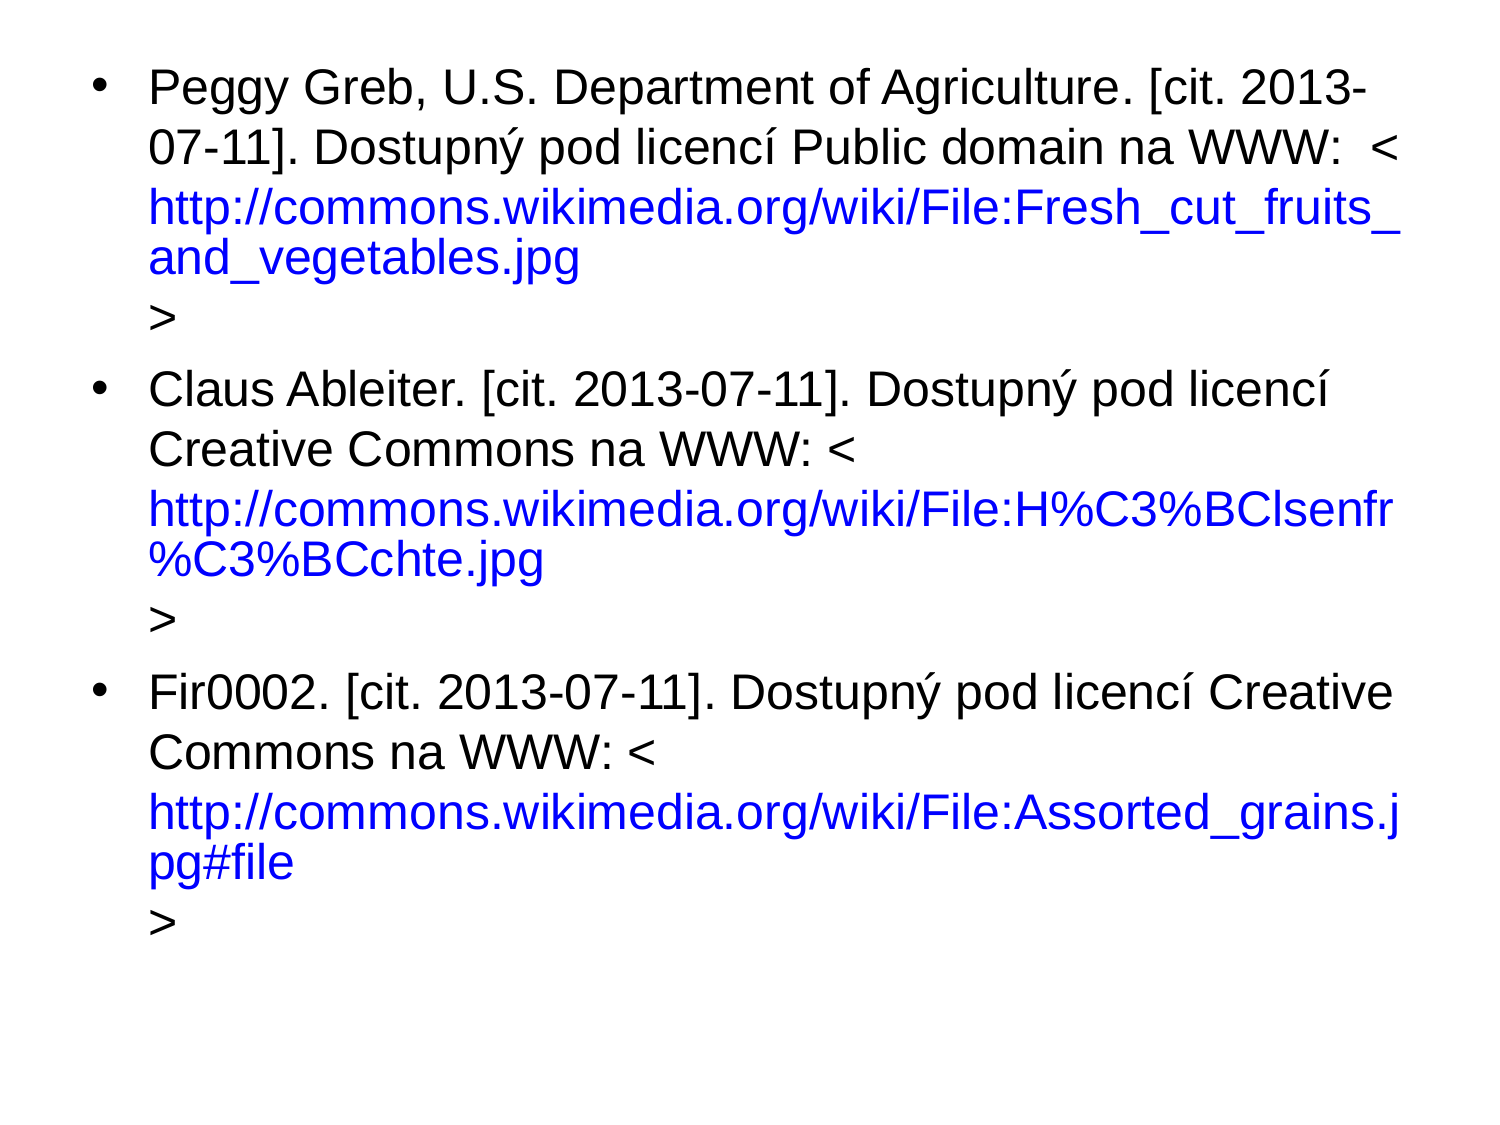

# Peggy Greb, U.S. Department of Agriculture. [cit. 2013-07-11]. Dostupný pod licencí Public domain na WWW: <http://commons.wikimedia.org/wiki/File:Fresh_cut_fruits_and_vegetables.jpg>
Claus Ableiter. [cit. 2013-07-11]. Dostupný pod licencí Creative Commons na WWW: <http://commons.wikimedia.org/wiki/File:H%C3%BClsenfr%C3%BCchte.jpg>
Fir0002. [cit. 2013-07-11]. Dostupný pod licencí Creative Commons na WWW: <http://commons.wikimedia.org/wiki/File:Assorted_grains.jpg#file>